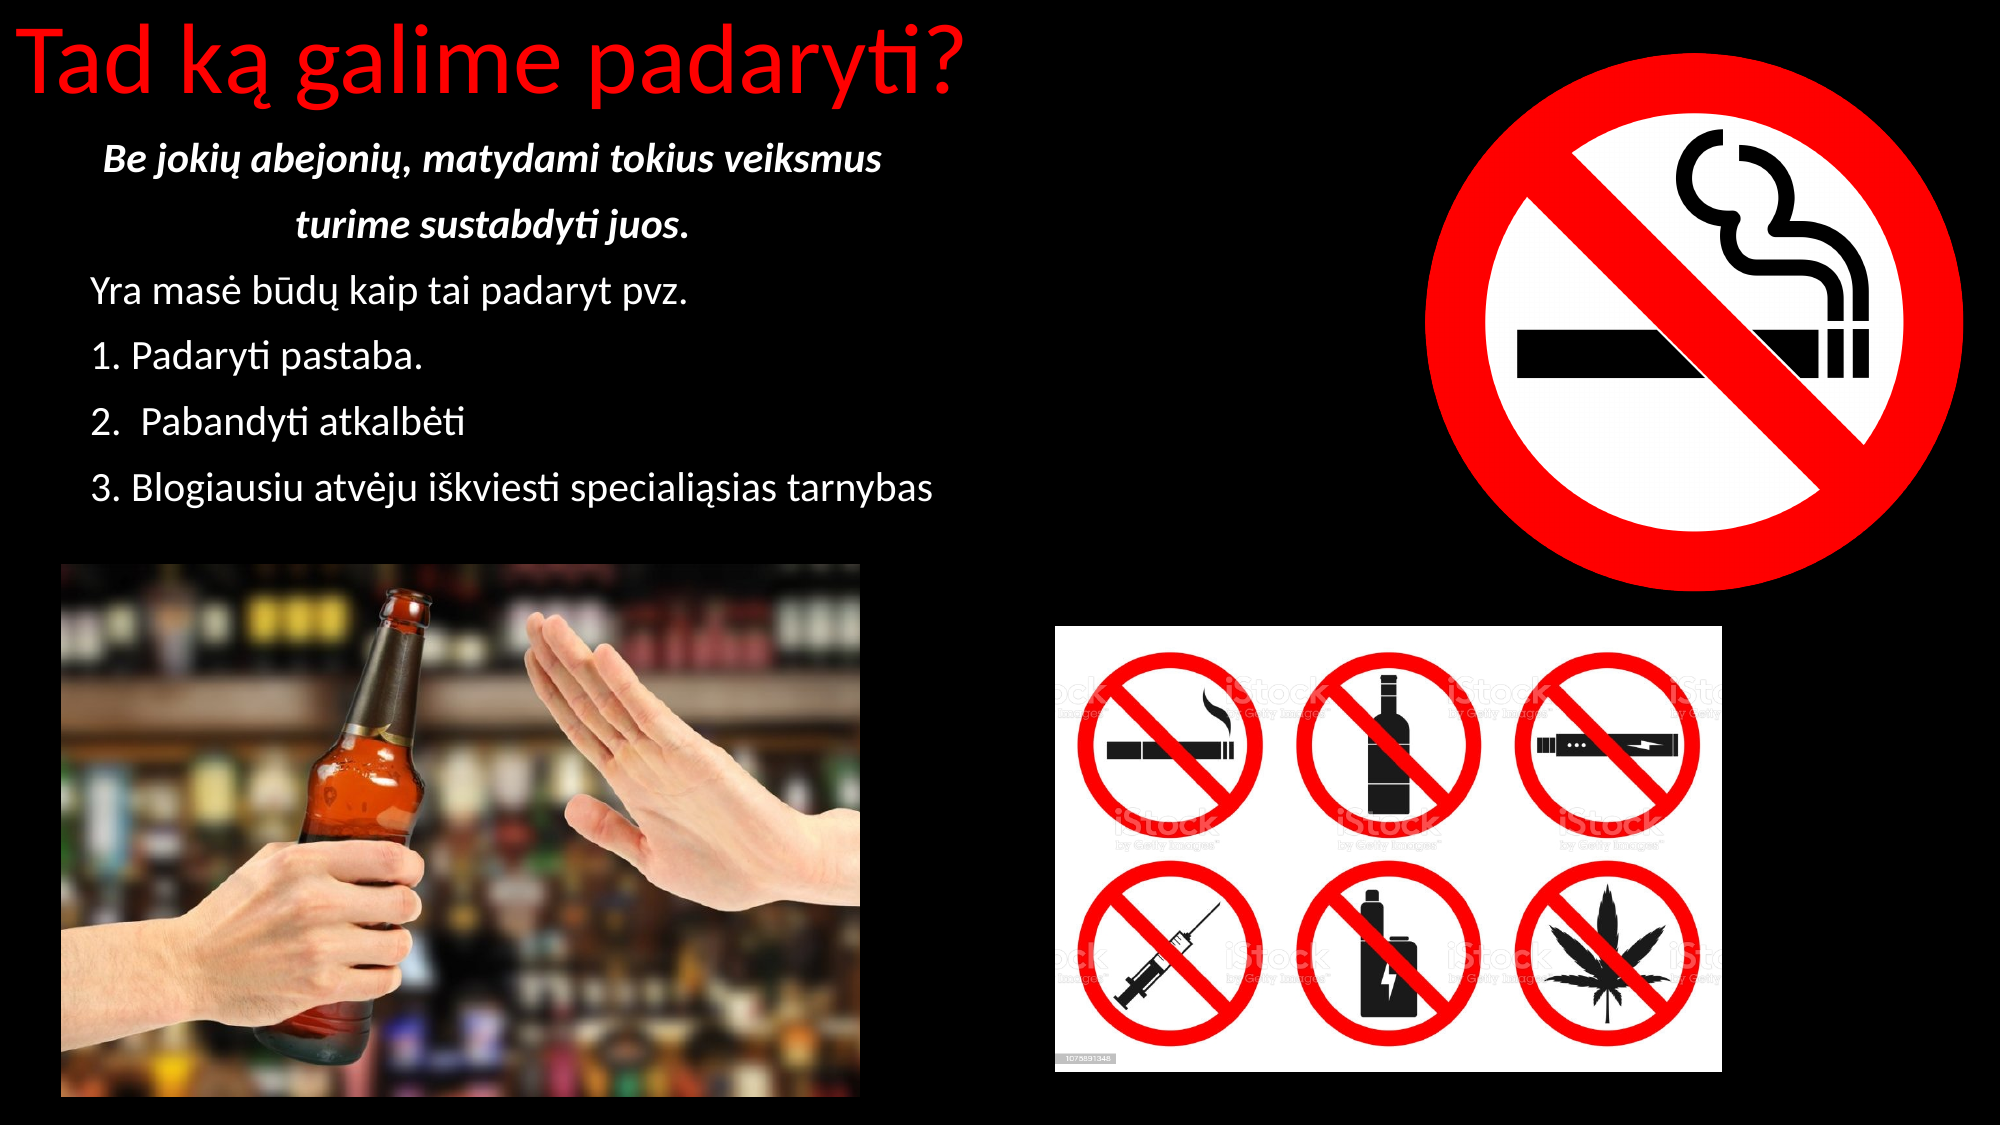

# Tad ką galime padaryti?
Be jokių abejonių, matydami tokius veiksmus
turime sustabdyti juos.
	Yra masė būdų kaip tai padaryt pvz.
	1. Padaryti pastaba.
	2. Pabandyti atkalbėti
	3. Blogiausiu atvėju iškviesti specialiąsias tarnybas